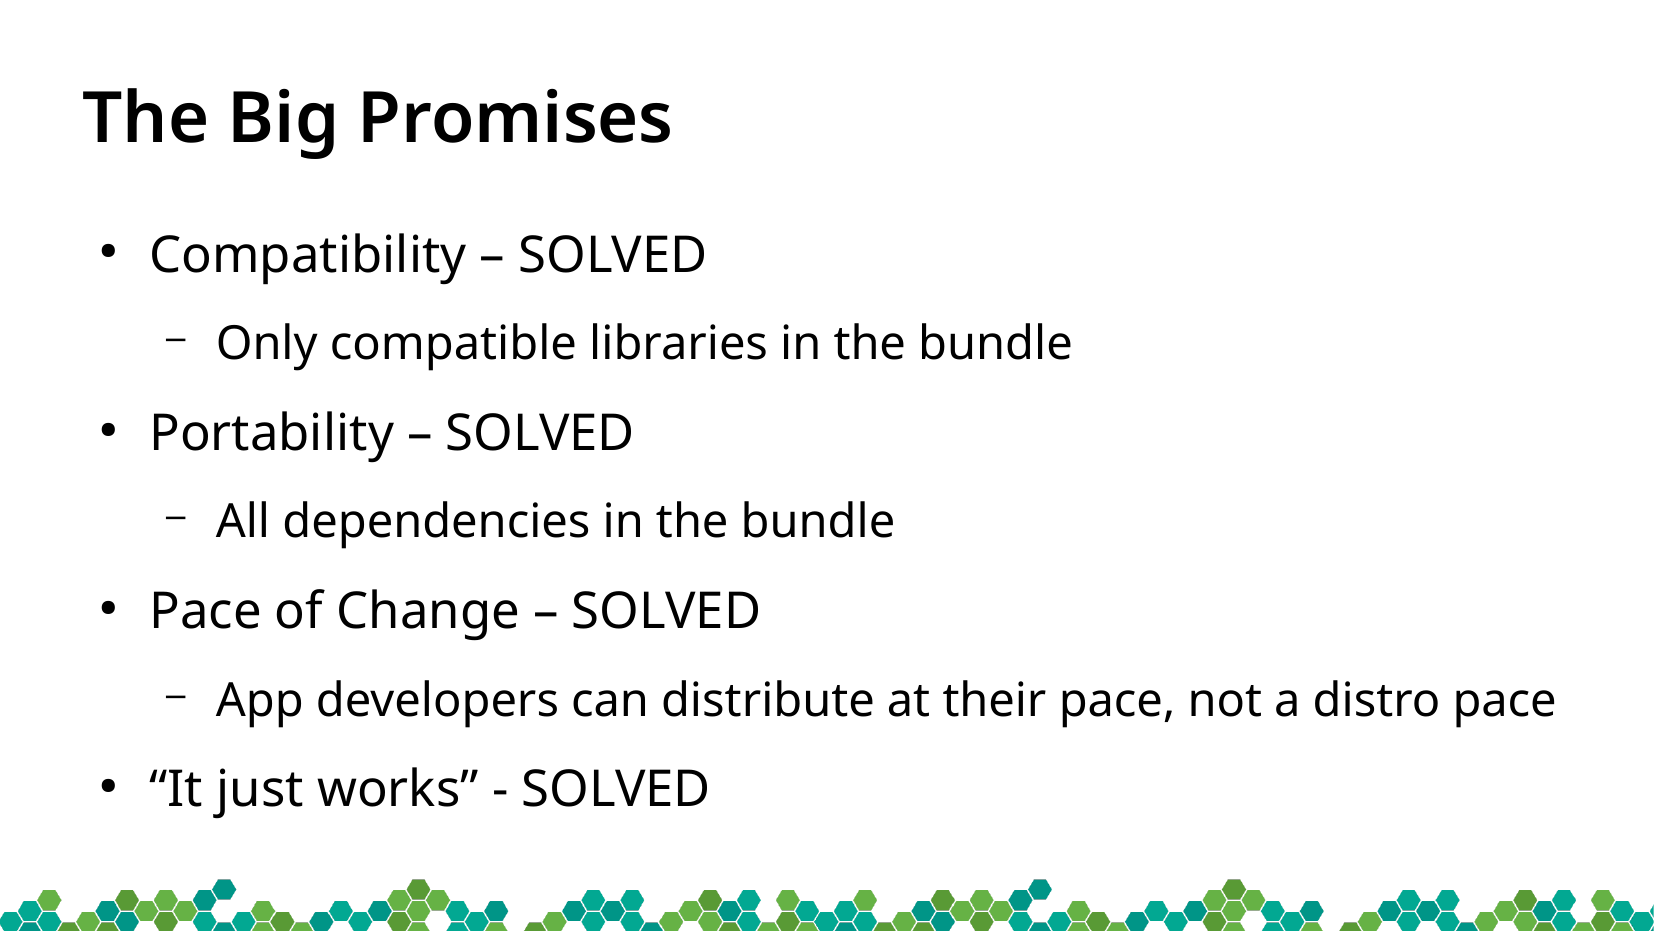

# The Big Promises
Compatibility – SOLVED
Only compatible libraries in the bundle
Portability – SOLVED
All dependencies in the bundle
Pace of Change – SOLVED
App developers can distribute at their pace, not a distro pace
“It just works” - SOLVED